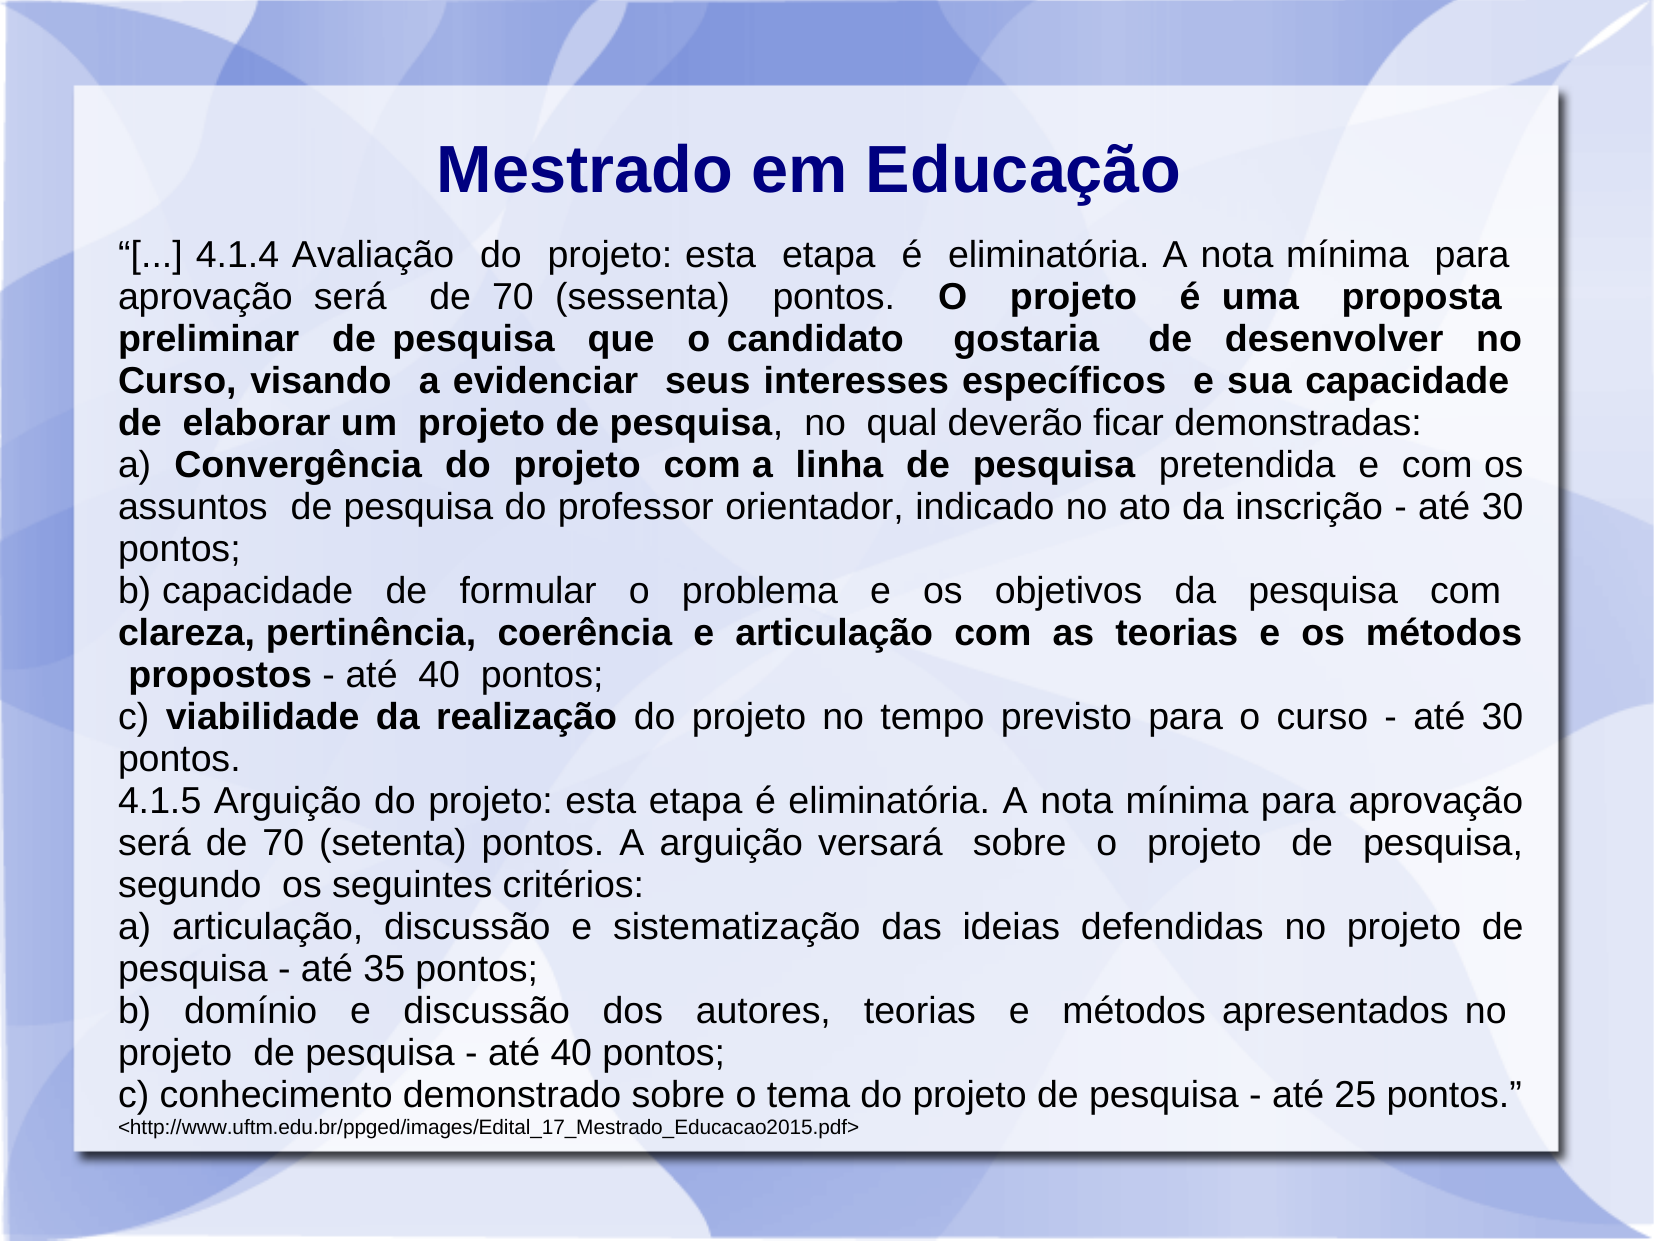

# Mestrado em Educação
“[...] 4.1.4 Avaliação do projeto: esta etapa é eliminatória. A nota mínima para aprovação será de 70 (sessenta) pontos. O projeto é uma proposta preliminar de pesquisa que o candidato gostaria de desenvolver no Curso, visando a evidenciar seus interesses específicos e sua capacidade de elaborar um projeto de pesquisa, no qual deverão ficar demonstradas:
a) Convergência do projeto com a linha de pesquisa pretendida e com os assuntos de pesquisa do professor orientador, indicado no ato da inscrição - até 30 pontos;
b) capacidade de formular o problema e os objetivos da pesquisa com clareza, pertinência, coerência e articulação com as teorias e os métodos propostos - até 40 pontos;
c) viabilidade da realização do projeto no tempo previsto para o curso - até 30 pontos.
4.1.5 Arguição do projeto: esta etapa é eliminatória. A nota mínima para aprovação será de 70 (setenta) pontos. A arguição versará sobre o projeto de pesquisa, segundo os seguintes critérios:
a) articulação, discussão e sistematização das ideias defendidas no projeto de pesquisa - até 35 pontos;
b) domínio e discussão dos autores, teorias e métodos apresentados no projeto de pesquisa - até 40 pontos;
c) conhecimento demonstrado sobre o tema do projeto de pesquisa - até 25 pontos.”
<http://www.uftm.edu.br/ppged/images/Edital_17_Mestrado_Educacao2015.pdf>